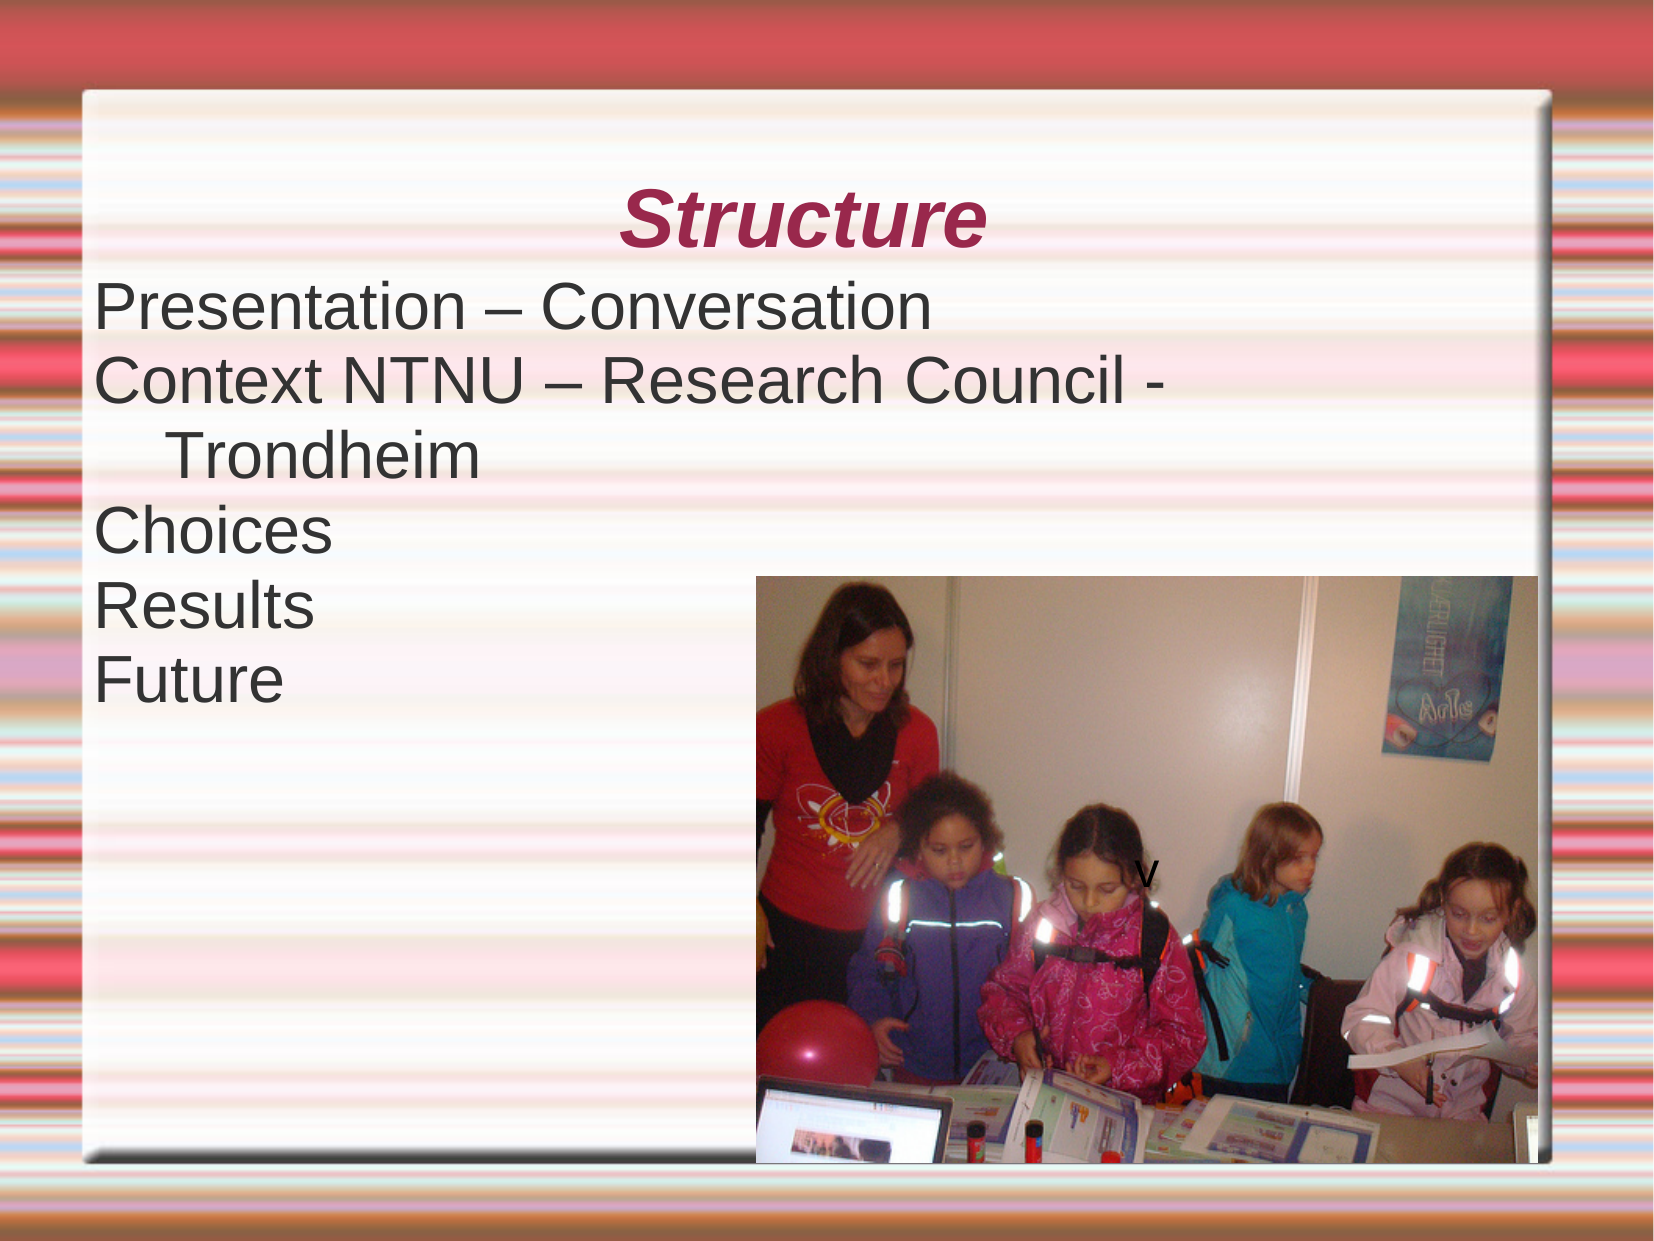

# Structure
Presentation – Conversation
Context NTNU – Research Council - Trondheim
Choices
Results
Future
v